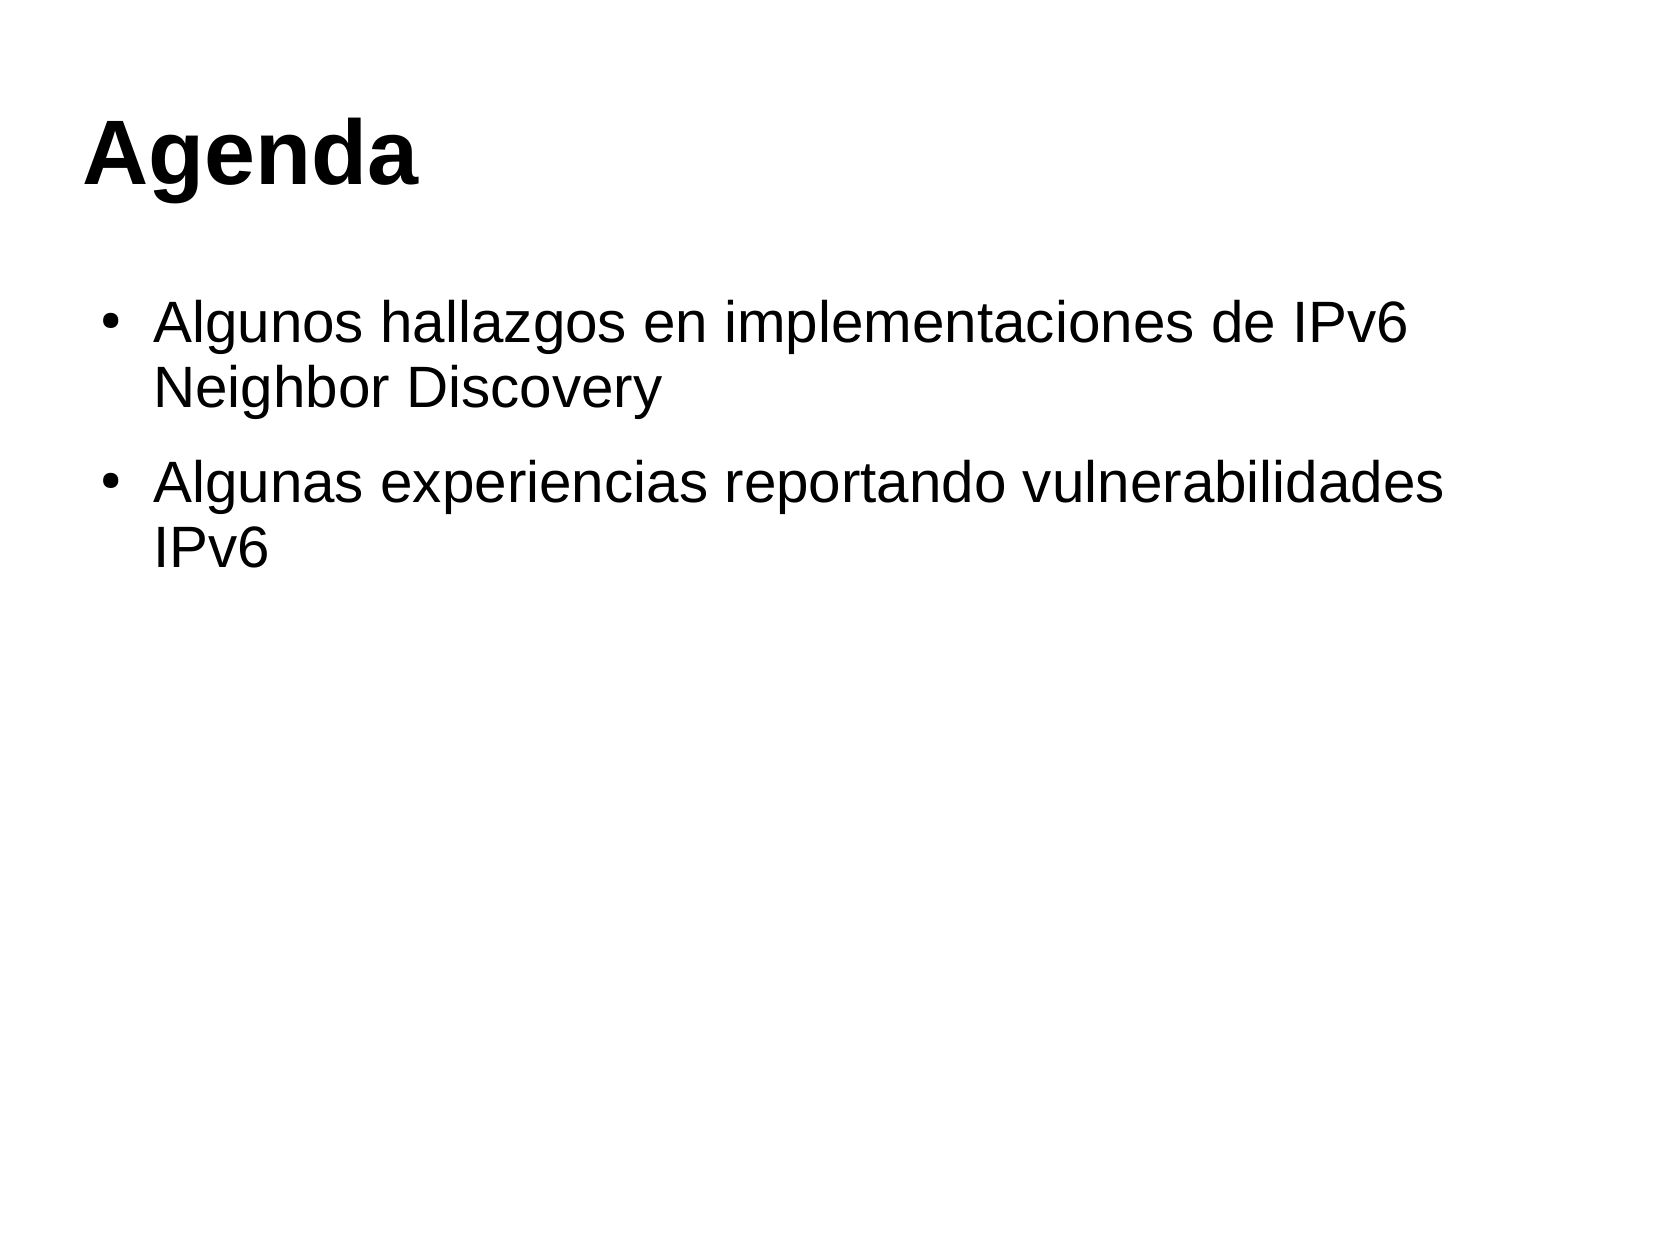

# Agenda
Algunos hallazgos en implementaciones de IPv6 Neighbor Discovery
Algunas experiencias reportando vulnerabilidades IPv6